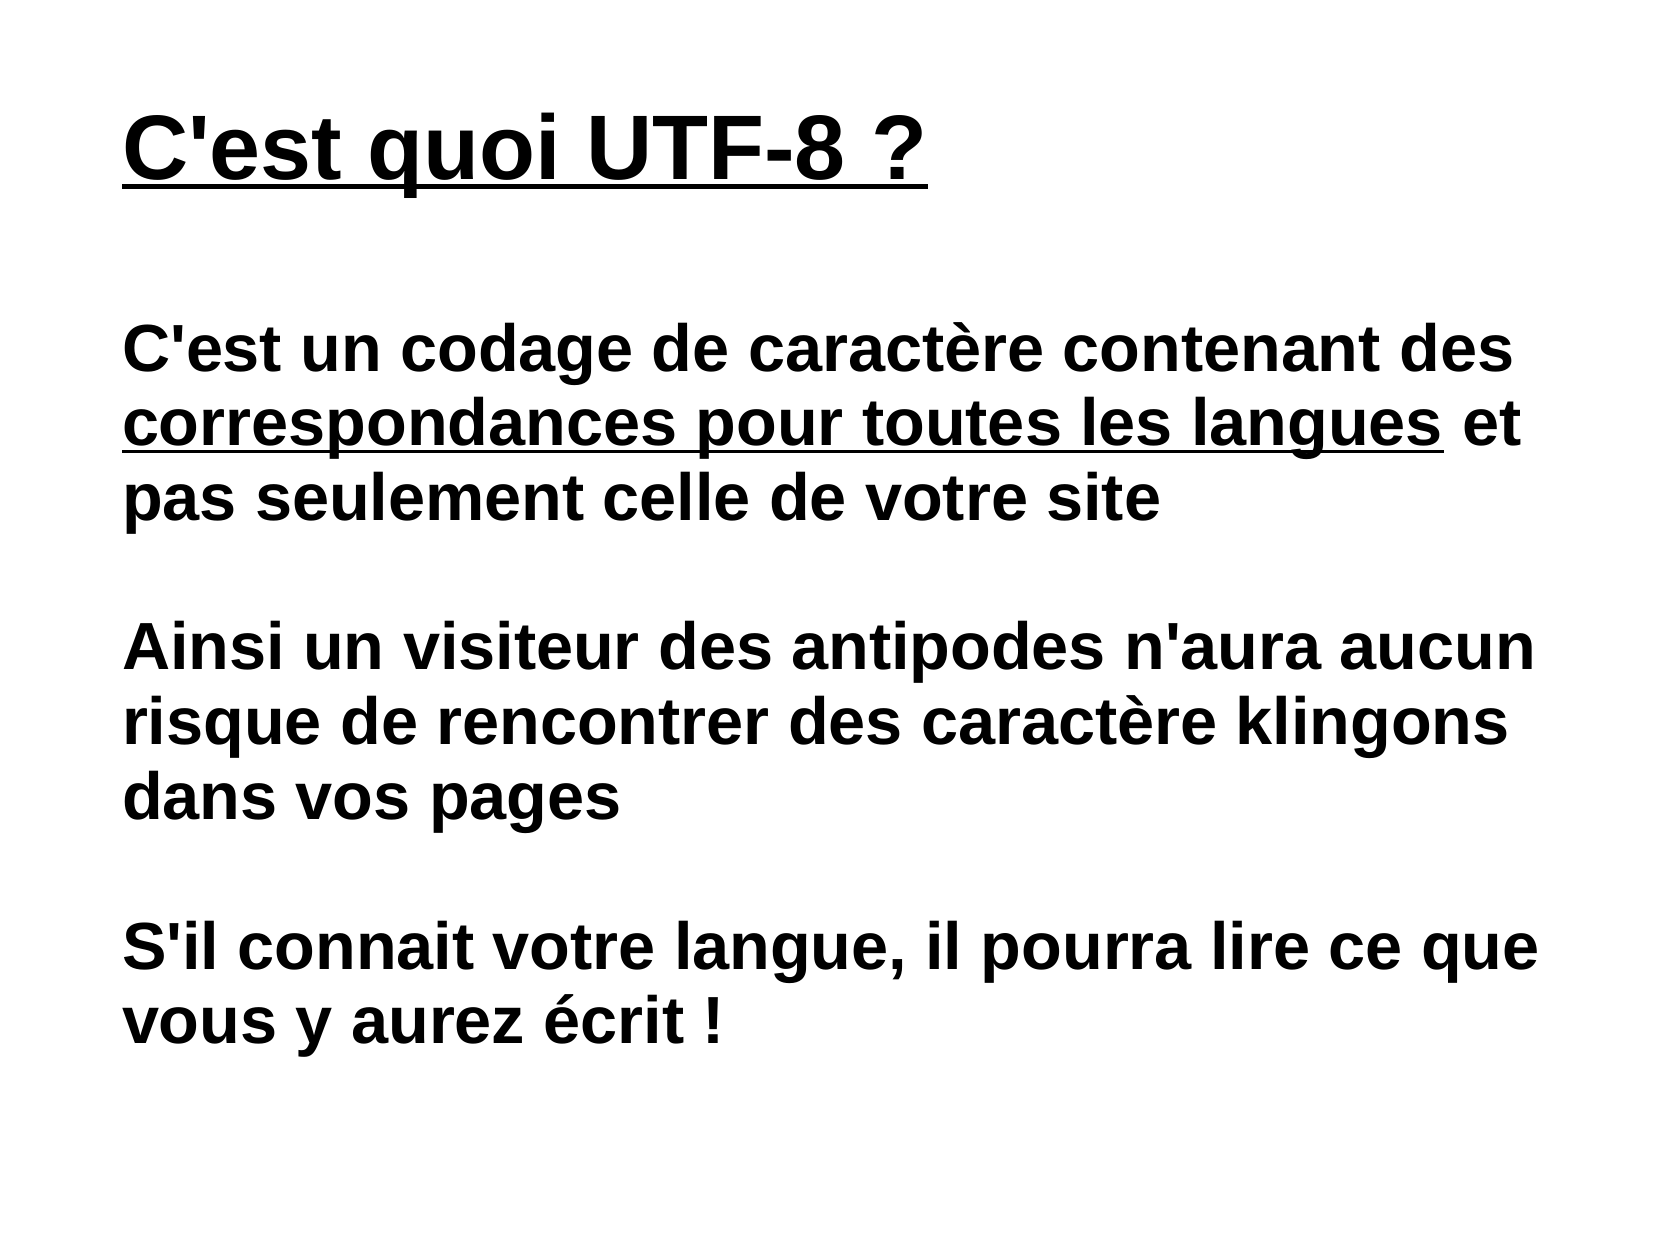

C'est quoi UTF-8 ?
C'est un codage de caractère contenant des correspondances pour toutes les langues et pas seulement celle de votre site
Ainsi un visiteur des antipodes n'aura aucun risque de rencontrer des caractère klingons dans vos pages
S'il connait votre langue, il pourra lire ce que vous y aurez écrit !